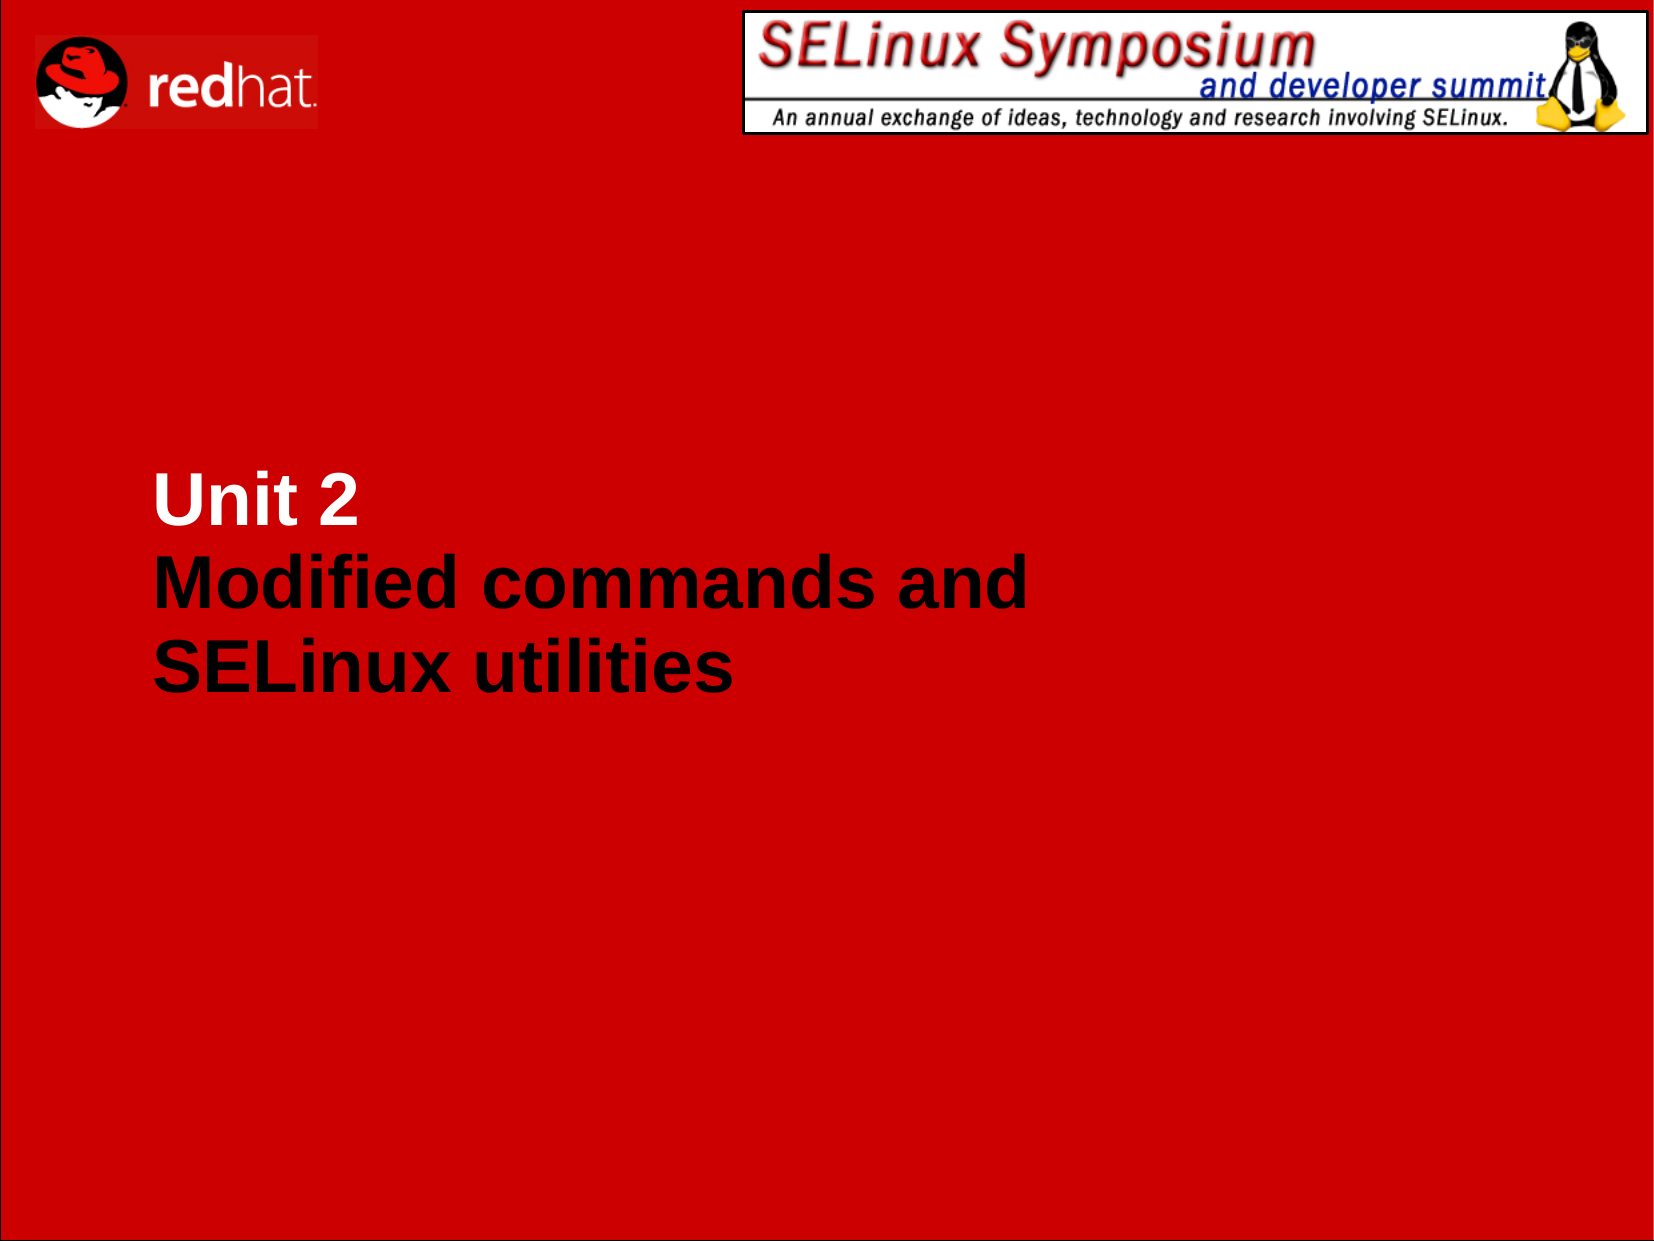

Unit 2
Modified commands and
SELinux utilities